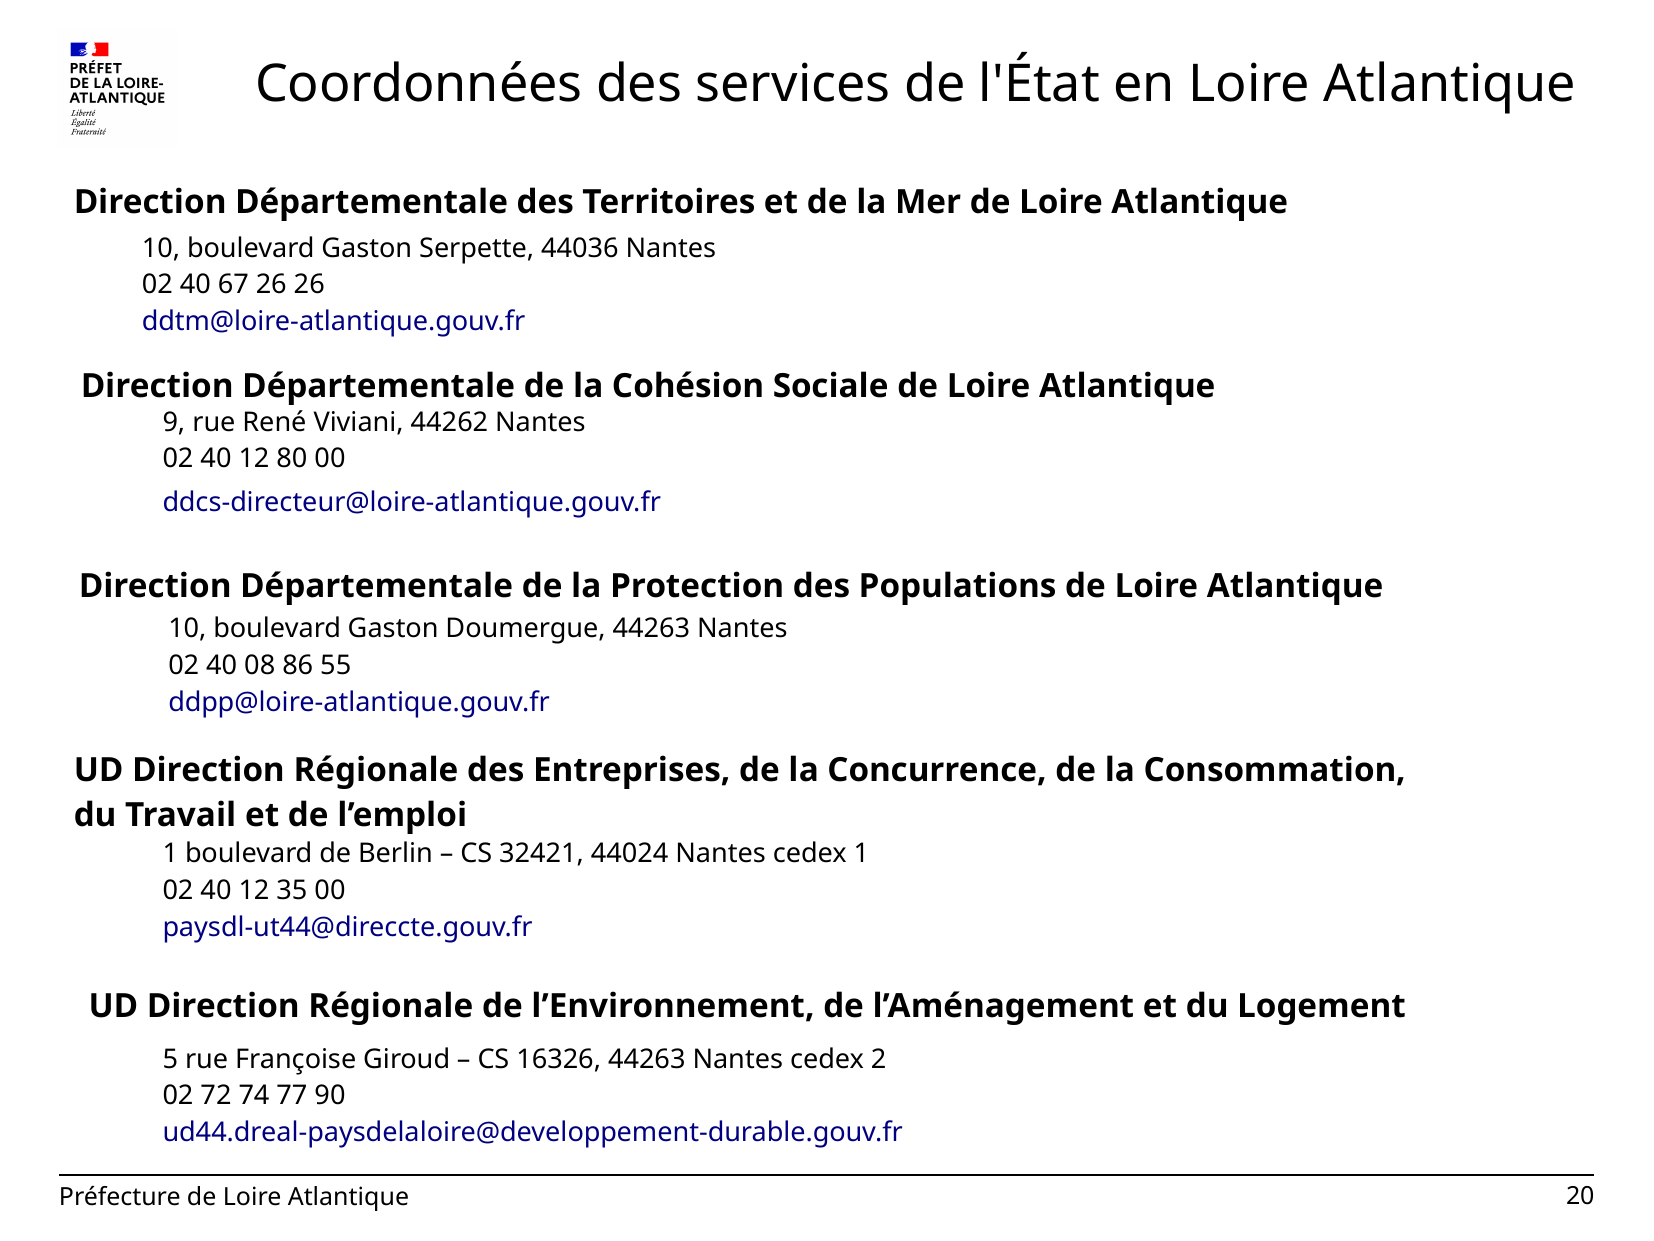

# Coordonnées des services de l'État en Loire Atlantique
Direction Départementale des Territoires et de la Mer de Loire Atlantique
10, boulevard Gaston Serpette, 44036 Nantes
02 40 67 26 26
ddtm@loire-atlantique.gouv.fr
Direction Départementale de la Cohésion Sociale de Loire Atlantique
9, rue René Viviani, 44262 Nantes
02 40 12 80 00
ddcs-directeur@loire-atlantique.gouv.fr
Direction Départementale de la Protection des Populations de Loire Atlantique
10, boulevard Gaston Doumergue, 44263 Nantes
02 40 08 86 55
ddpp@loire-atlantique.gouv.fr
UD Direction Régionale des Entreprises, de la Concurrence, de la Consommation,
du Travail et de l’emploi
1 boulevard de Berlin – CS 32421, 44024 Nantes cedex 1
02 40 12 35 00
paysdl-ut44@direccte.gouv.fr
UD Direction Régionale de l’Environnement, de l’Aménagement et du Logement
5 rue Françoise Giroud – CS 16326, 44263 Nantes cedex 2
02 72 74 77 90
ud44.dreal-paysdelaloire@developpement-durable.gouv.fr
20
Préfecture de Loire Atlantique